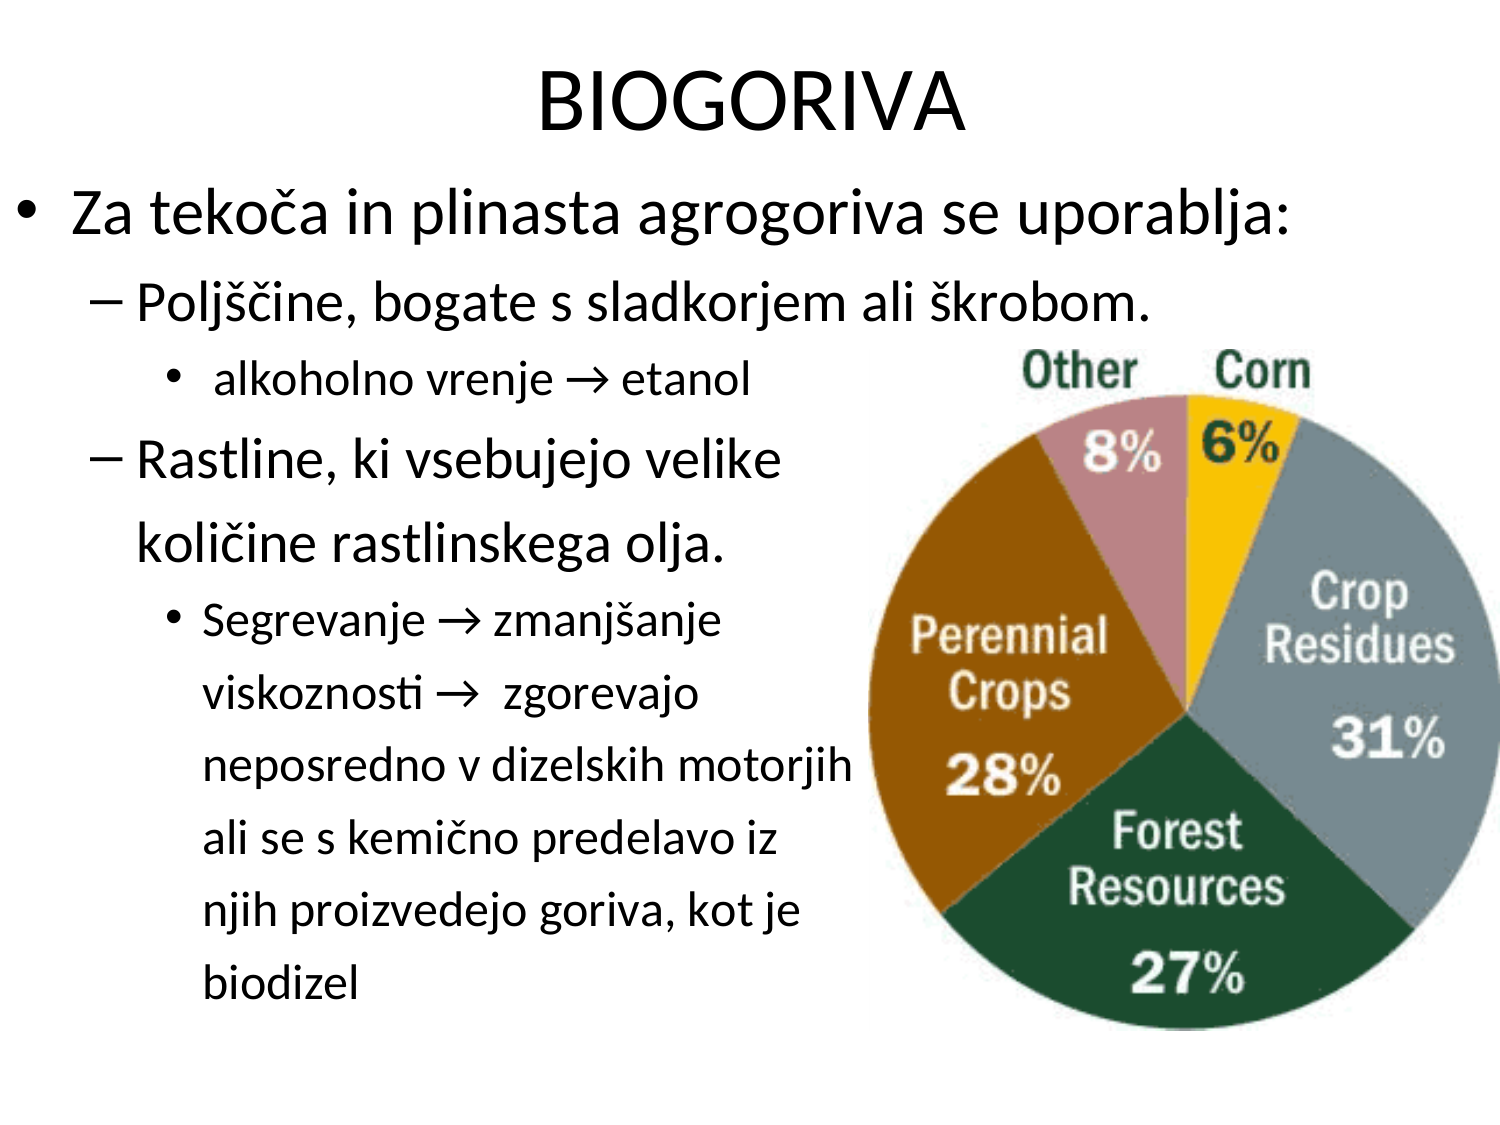

BIOGORIVA
Za tekoča in plinasta agrogoriva se uporablja:
Poljščine, bogate s sladkorjem ali škrobom.
 alkoholno vrenje → etanol
Rastline, ki vsebujejo velike
	količine rastlinskega olja.
Segrevanje → zmanjšanje
	viskoznosti → zgorevajo
	neposredno v dizelskih motorjih
	ali se s kemično predelavo iz
	njih proizvedejo goriva, kot je
	biodizel